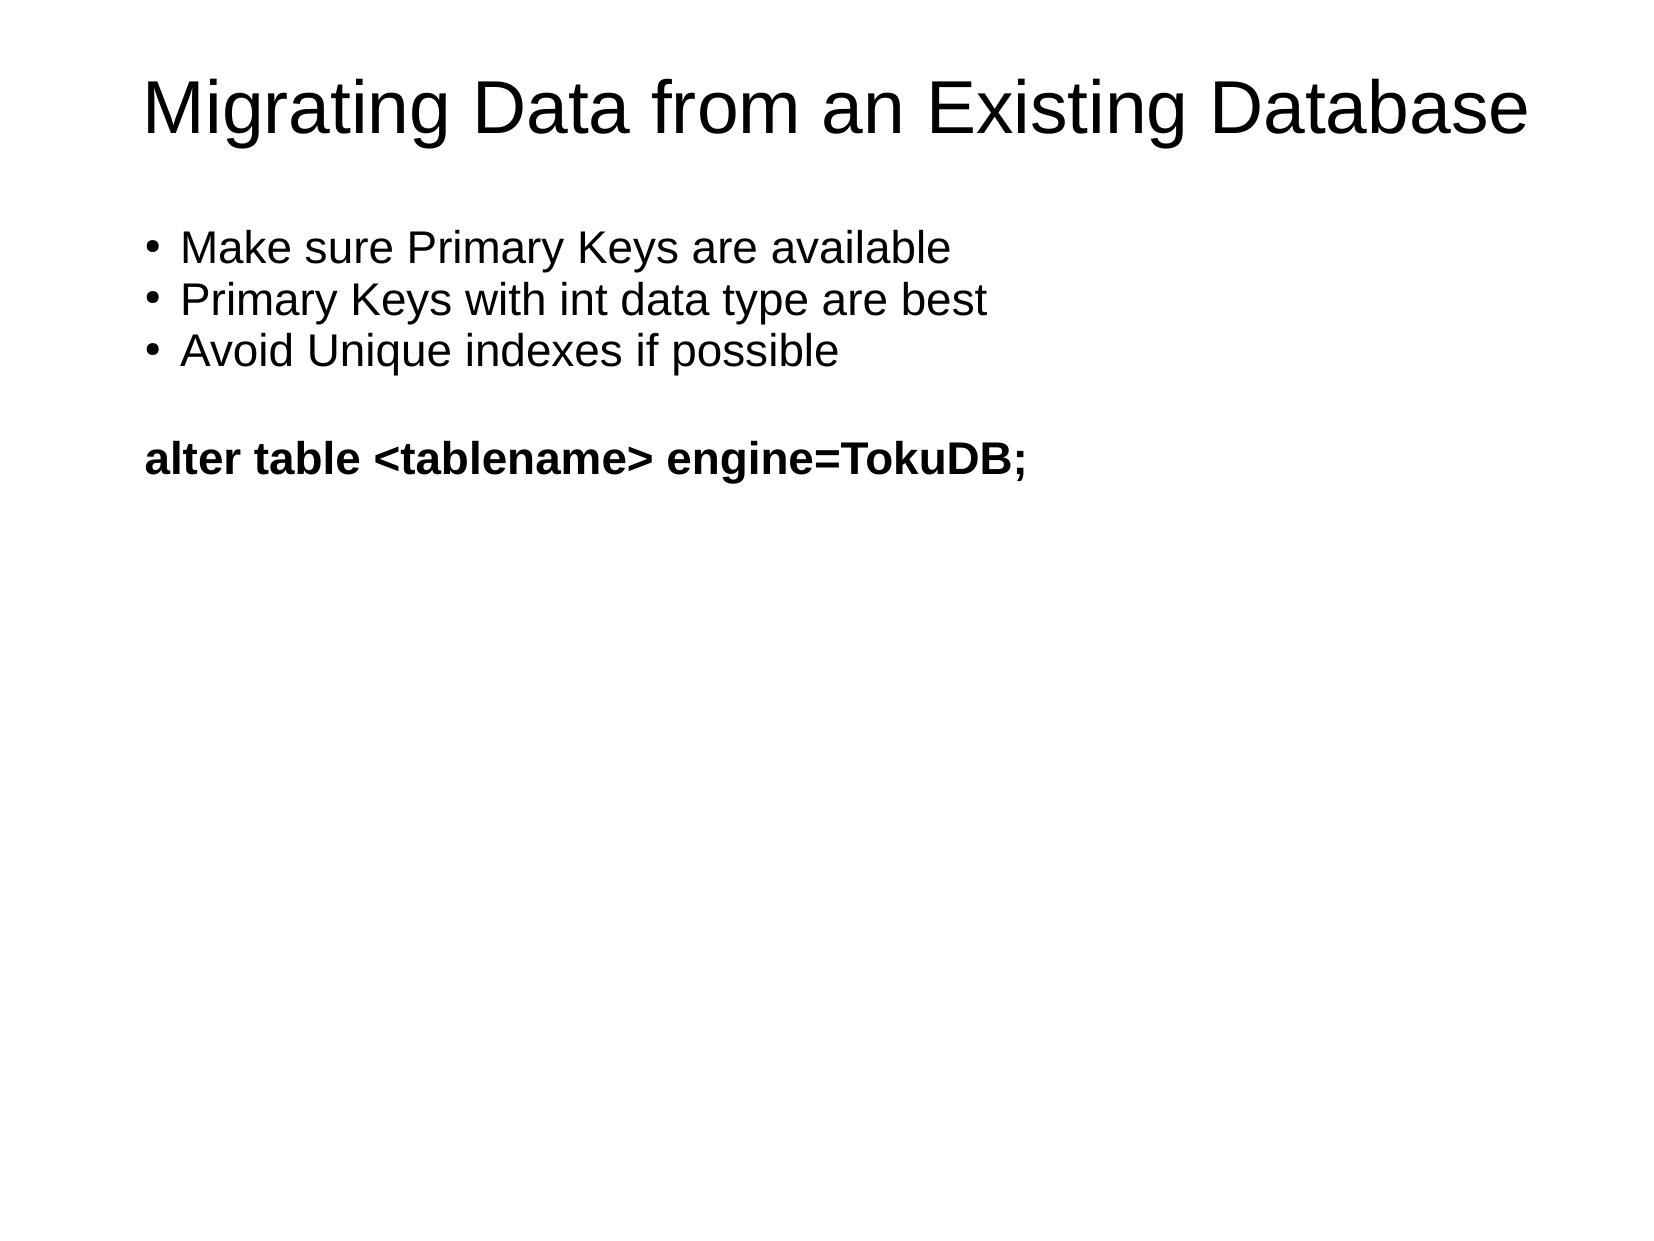

# Migrating Data from an Existing Database
Make sure Primary Keys are available
Primary Keys with int data type are best
Avoid Unique indexes if possible
alter table <tablename> engine=TokuDB;